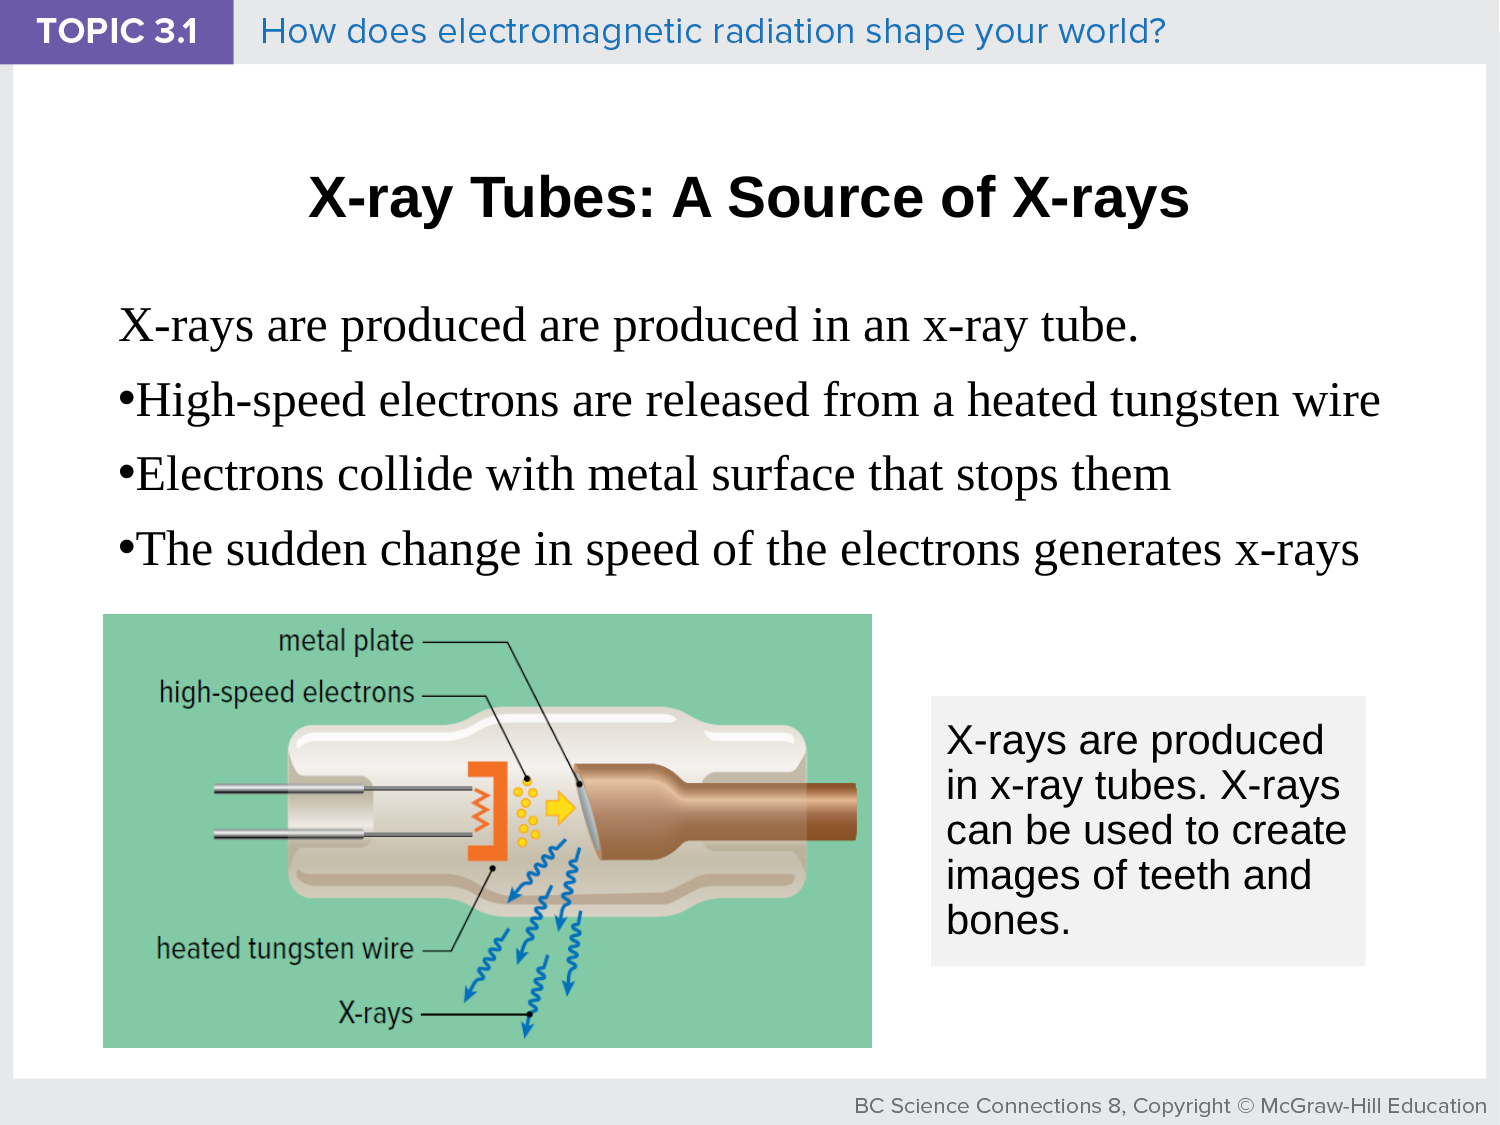

# X-ray Tubes: A Source of X-rays
X-rays are produced are produced in an x-ray tube.
High-speed electrons are released from a heated tungsten wire
Electrons collide with metal surface that stops them
The sudden change in speed of the electrons generates x-rays
X-rays are produced in x-ray tubes. X-rays can be used to create images of teeth and bones.